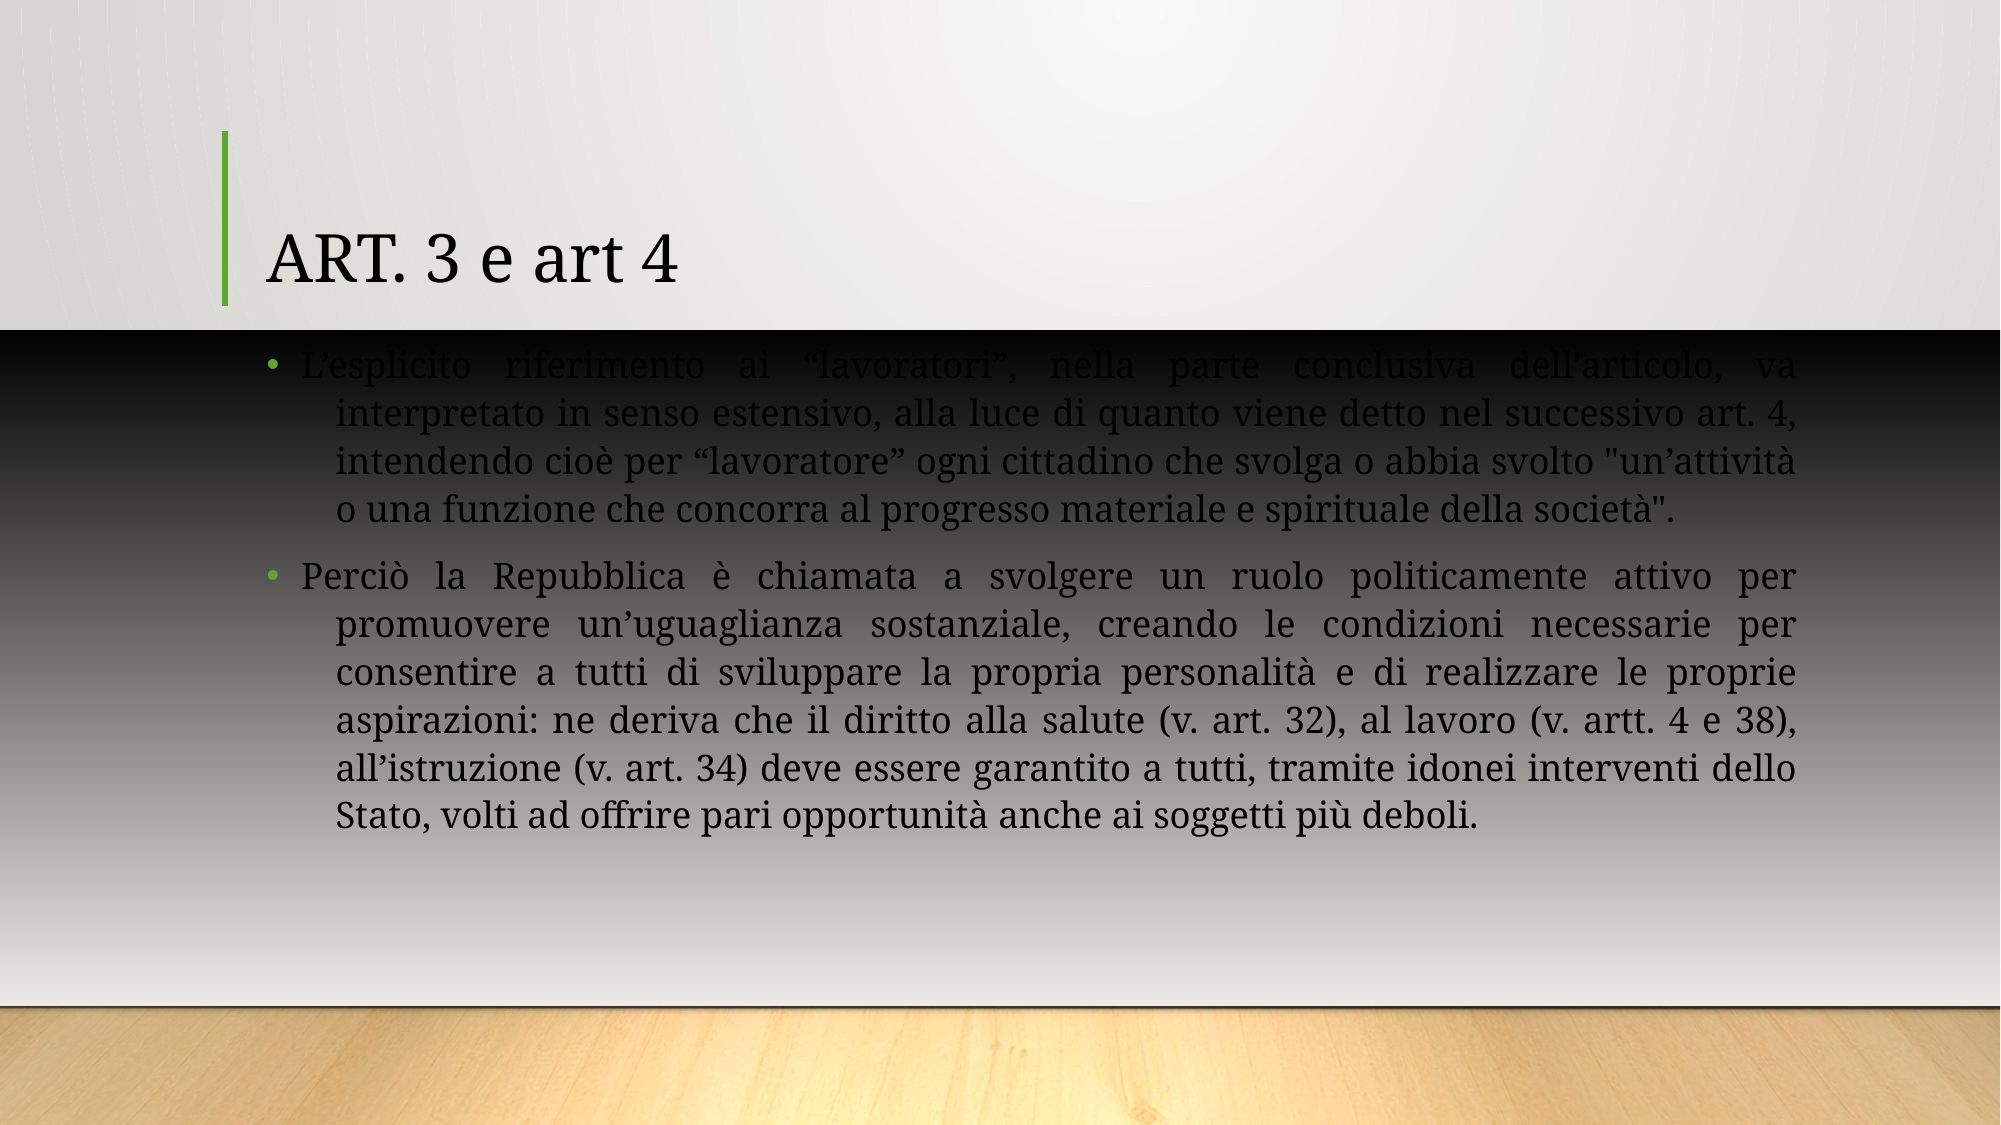

# ART. 3 e art 4
L’esplicito riferimento ai “lavoratori”, nella parte conclusiva dell’articolo, va interpretato in senso estensivo, alla luce di quanto viene detto nel successivo art. 4, intendendo cioè per “lavoratore” ogni cittadino che svolga o abbia svolto "un’attività o una funzione che concorra al progresso materiale e spirituale della società".
Perciò la Repubblica è chiamata a svolgere un ruolo politicamente attivo per promuovere un’uguaglianza sostanziale, creando le condizioni necessarie per consentire a tutti di sviluppare la propria personalità e di realizzare le proprie aspirazioni: ne deriva che il diritto alla salute (v. art. 32), al lavoro (v. artt. 4 e 38), all’istruzione (v. art. 34) deve essere garantito a tutti, tramite idonei interventi dello Stato, volti ad offrire pari opportunità anche ai soggetti più deboli.